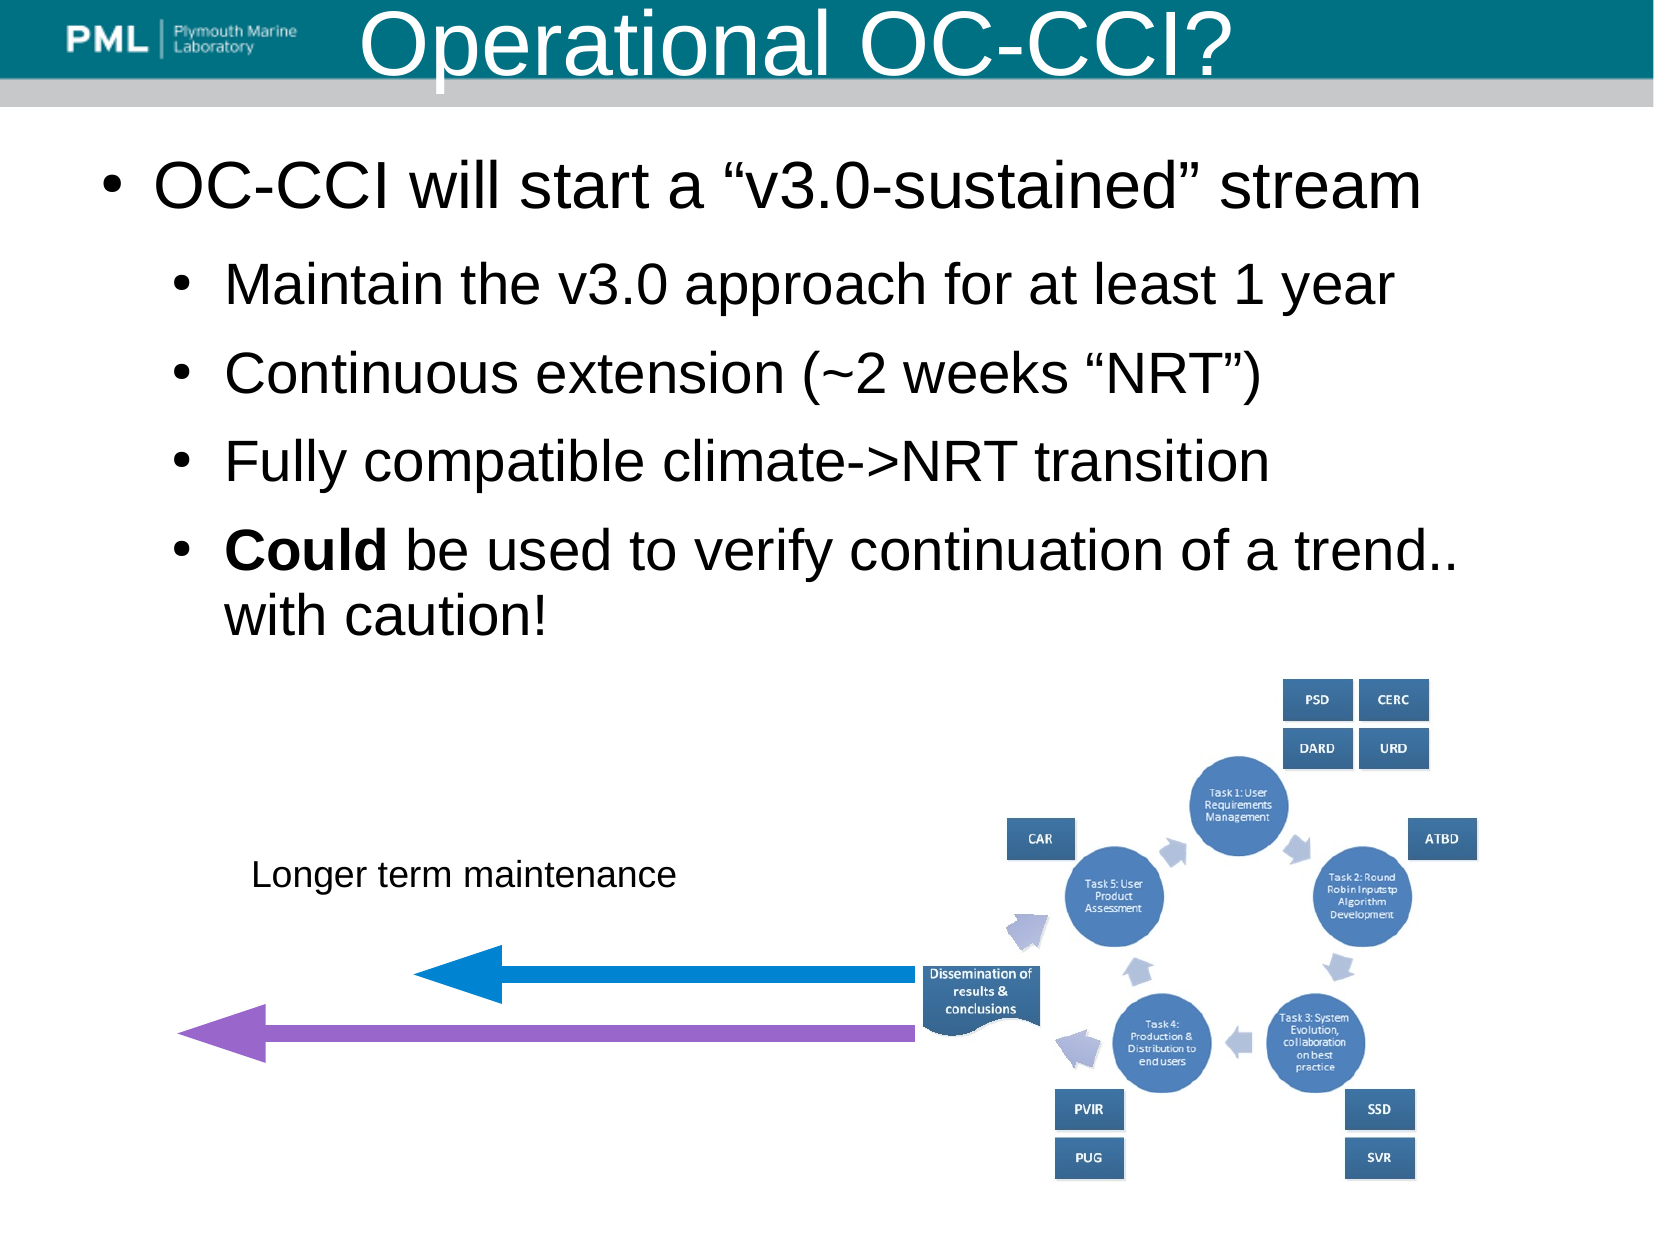

# Operational OC-CCI?
OC-CCI will start a “v3.0-sustained” stream
Maintain the v3.0 approach for at least 1 year
Continuous extension (~2 weeks “NRT”)
Fully compatible climate->NRT transition
Could be used to verify continuation of a trend.. with caution!
Longer term maintenance